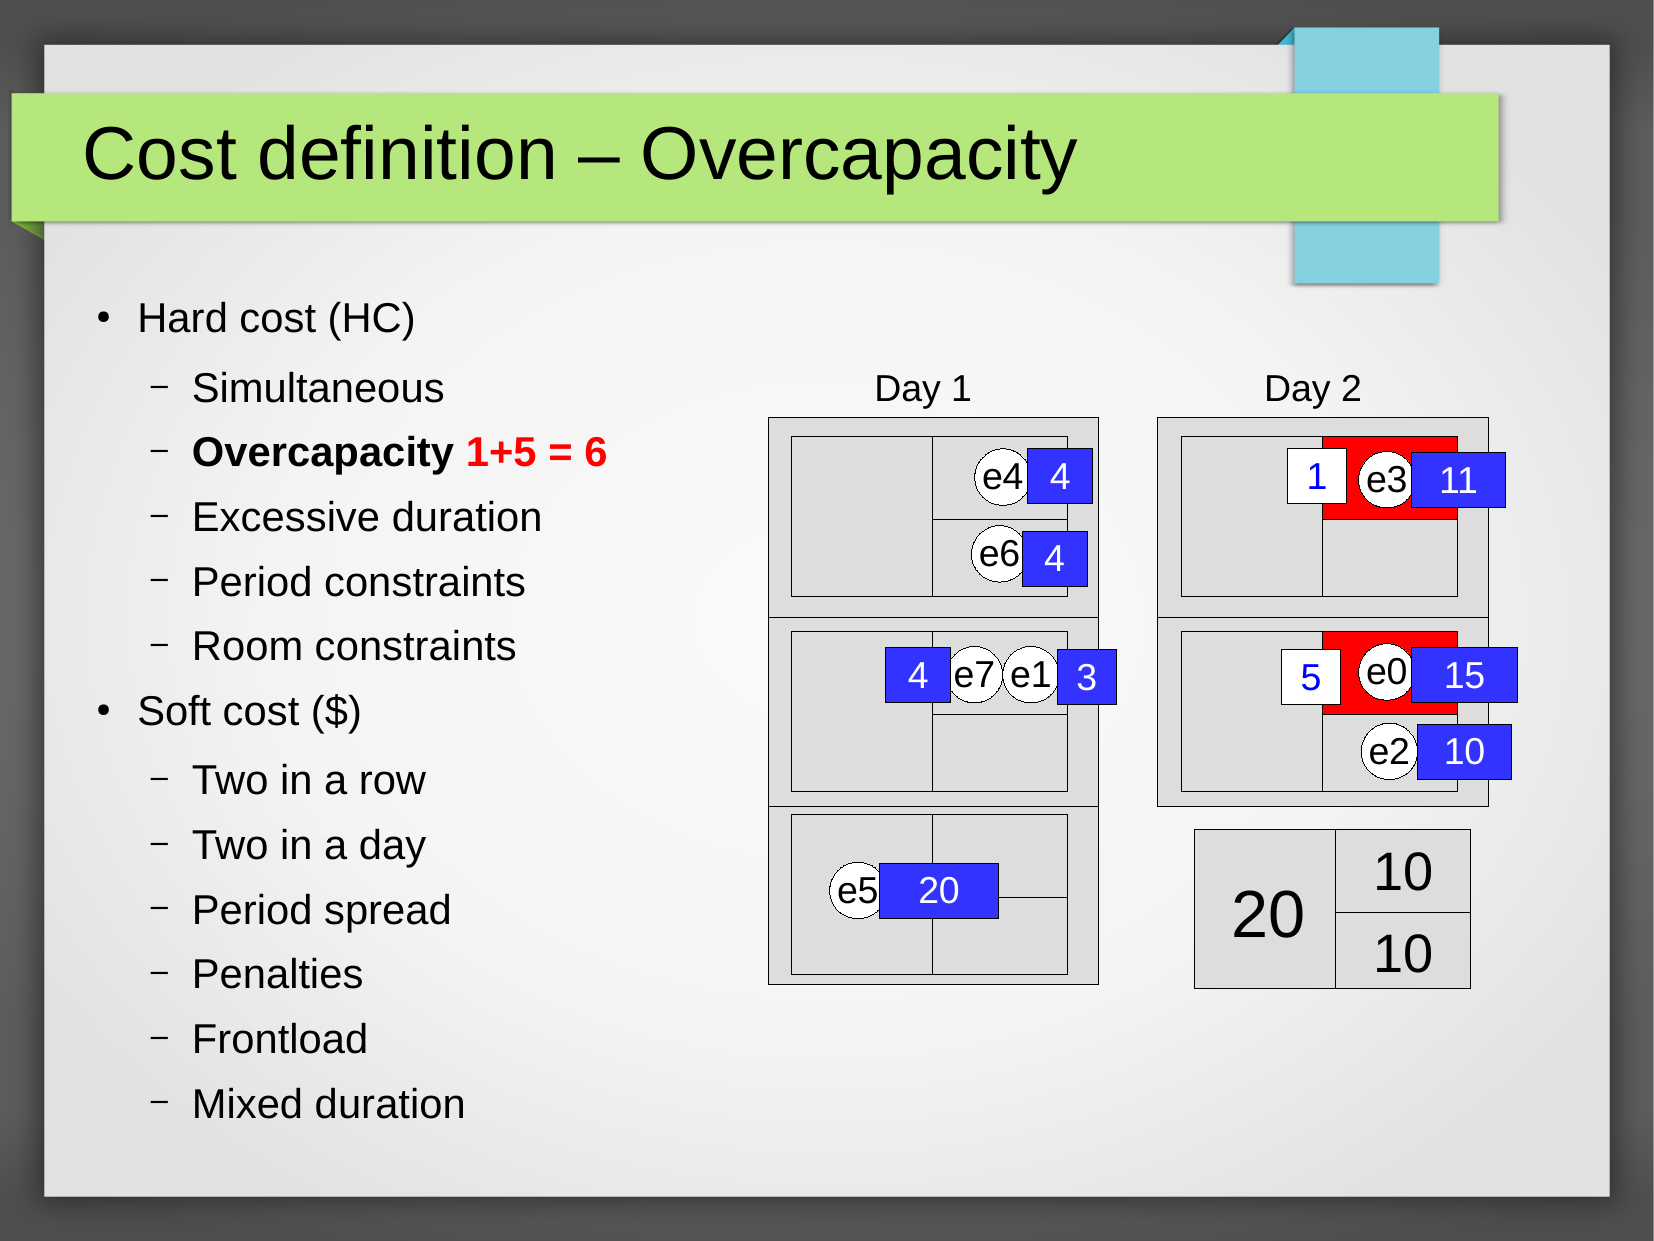

# Cost definition – Overcapacity
Hard cost (HC)
Simultaneous
Overcapacity 1+5 = 6
Excessive duration
Period constraints
Room constraints
Soft cost ($)
Two in a row
Two in a day
Period spread
Penalties
Frontload
Mixed duration
Day 1
Day 2
4
e4
1
e3
11
e6
4
e0
e7
e1
4
15
3
5
e2
10
10
e5
20
20
10